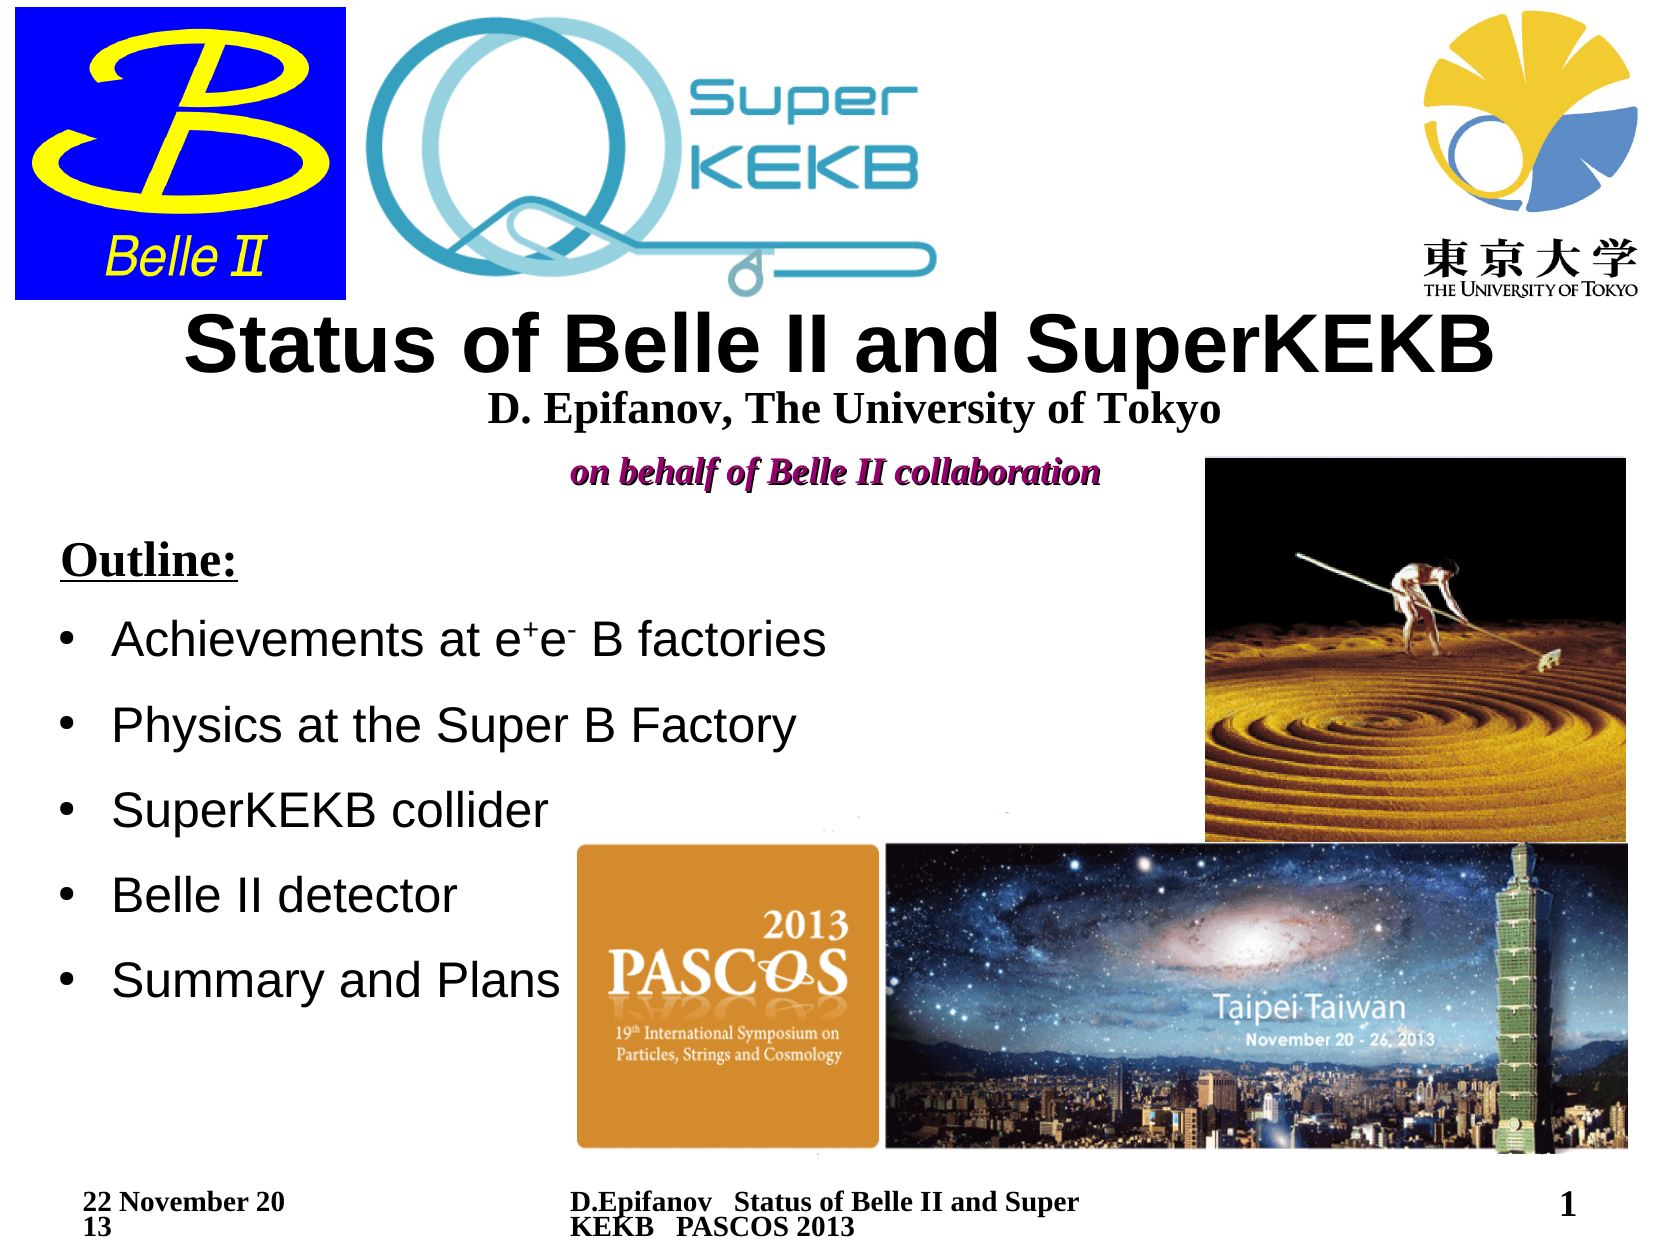

# Status of Belle II and SuperKEKB
D. Epifanov, The University of Tokyo
on behalf of Belle II collaboration
Outline:
Achievements at e+e- B factories
Physics at the Super B Factory
SuperKEKB collider
Belle II detector
Summary and Plans
1
22 November 2013
D.Epifanov Status of Belle II and SuperKEKB PASCOS 2013